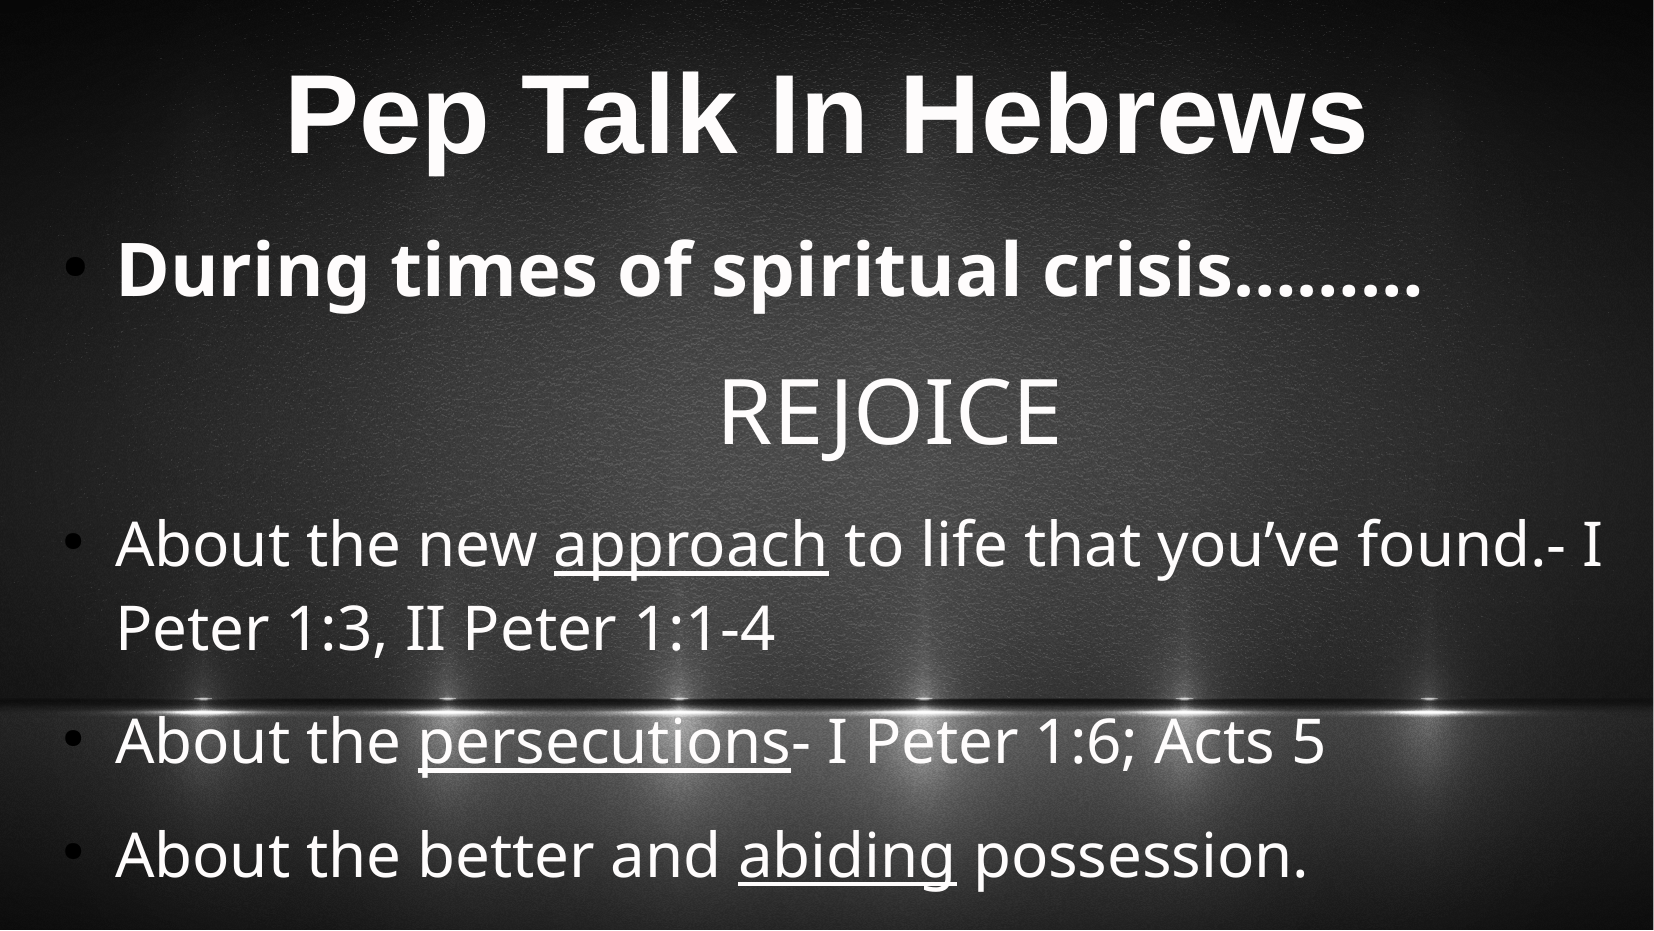

# Pep Talk In Hebrews
During times of spiritual crisis………
REJOICE
About the new approach to life that you’ve found.- I Peter 1:3, II Peter 1:1-4
About the persecutions- I Peter 1:6; Acts 5
About the better and abiding possession.